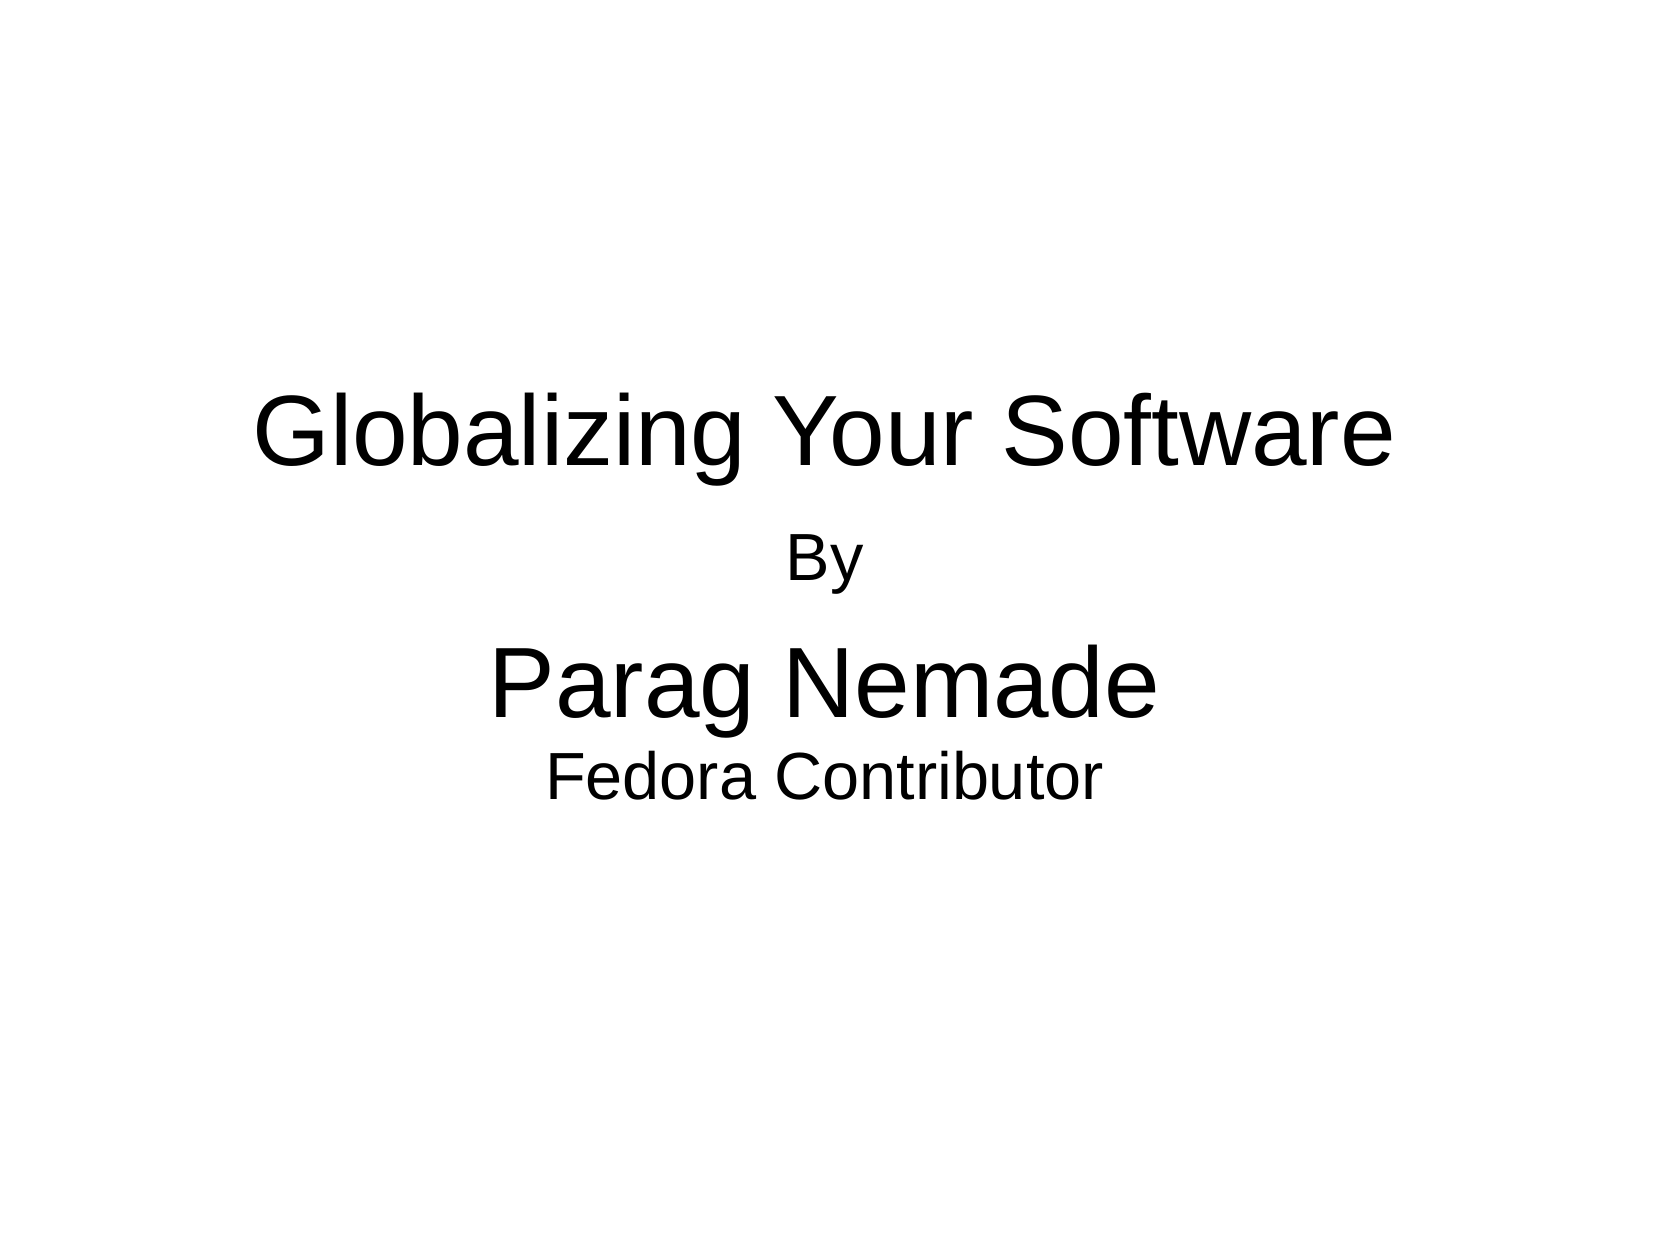

# Globalizing Your Software
By
Parag Nemade
Fedora Contributor